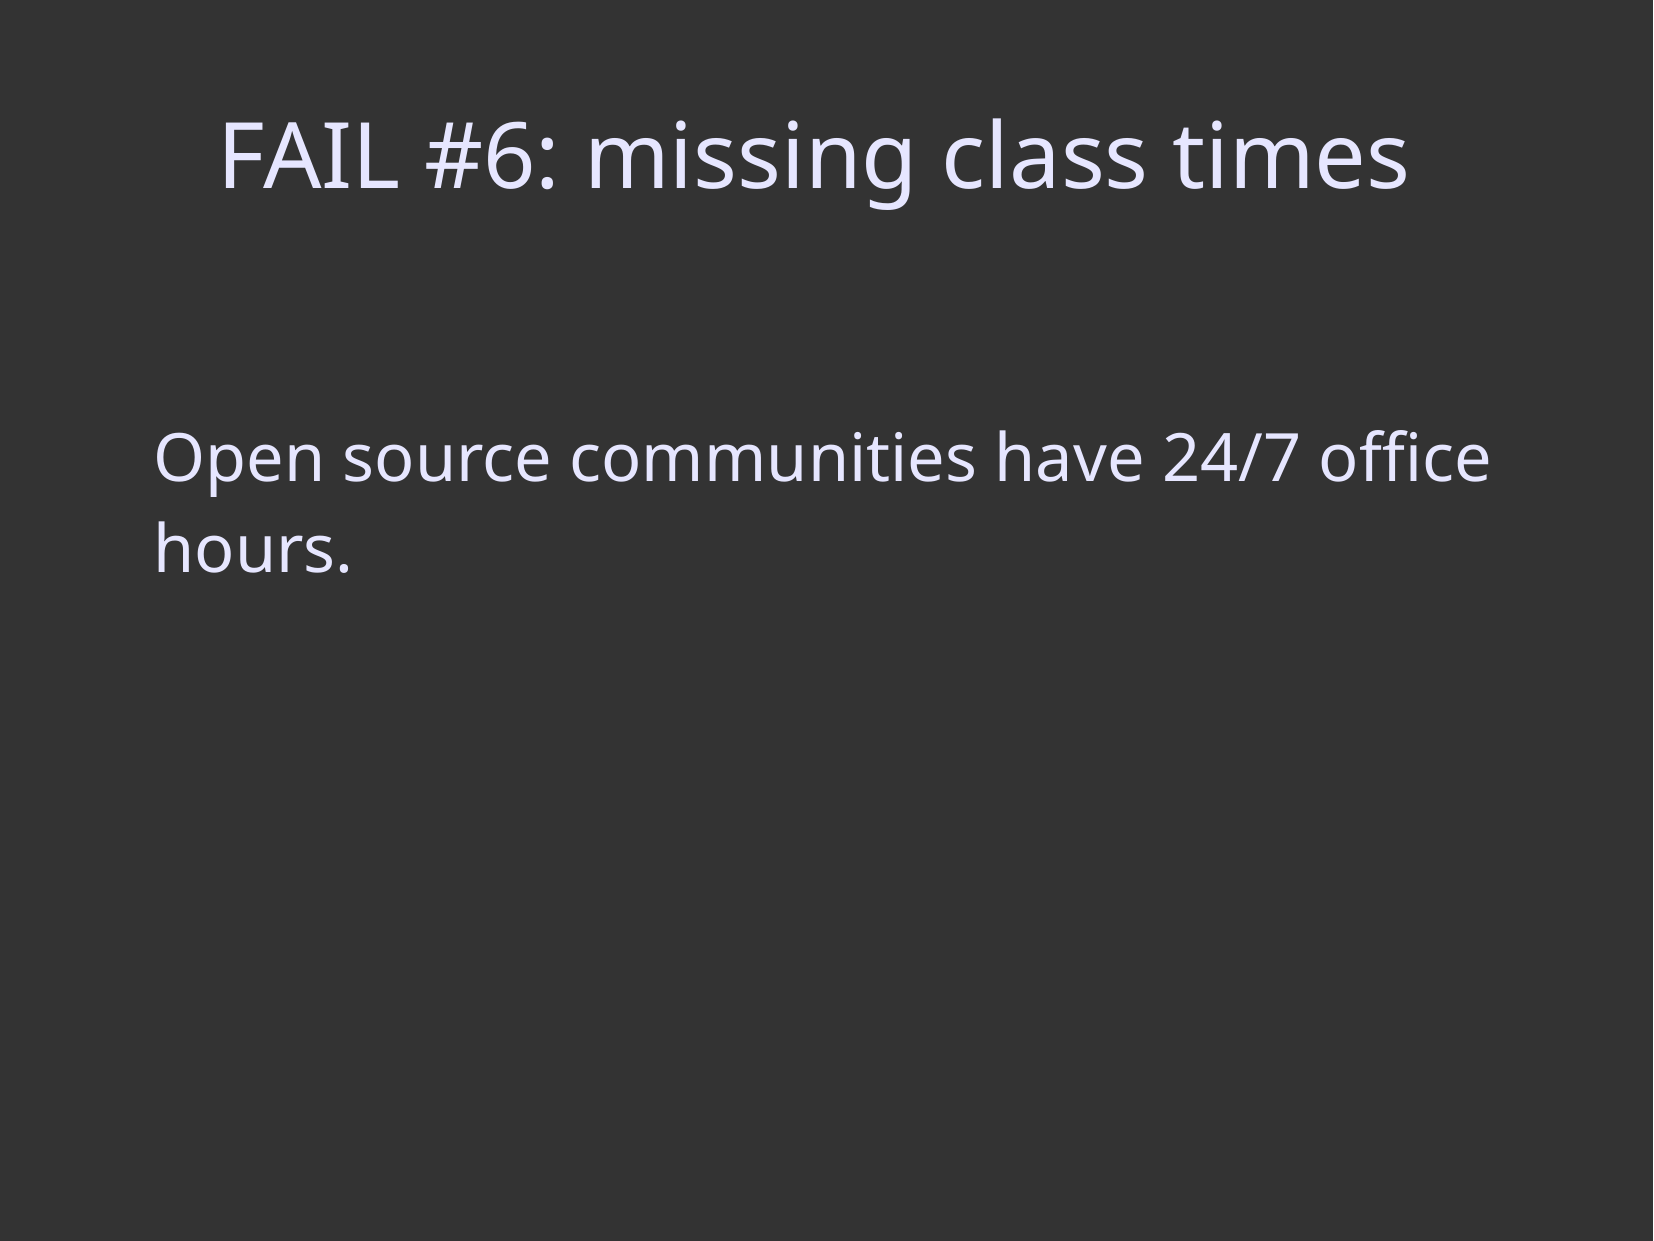

# FAIL #6: missing class times
Open source communities have 24/7 office hours.